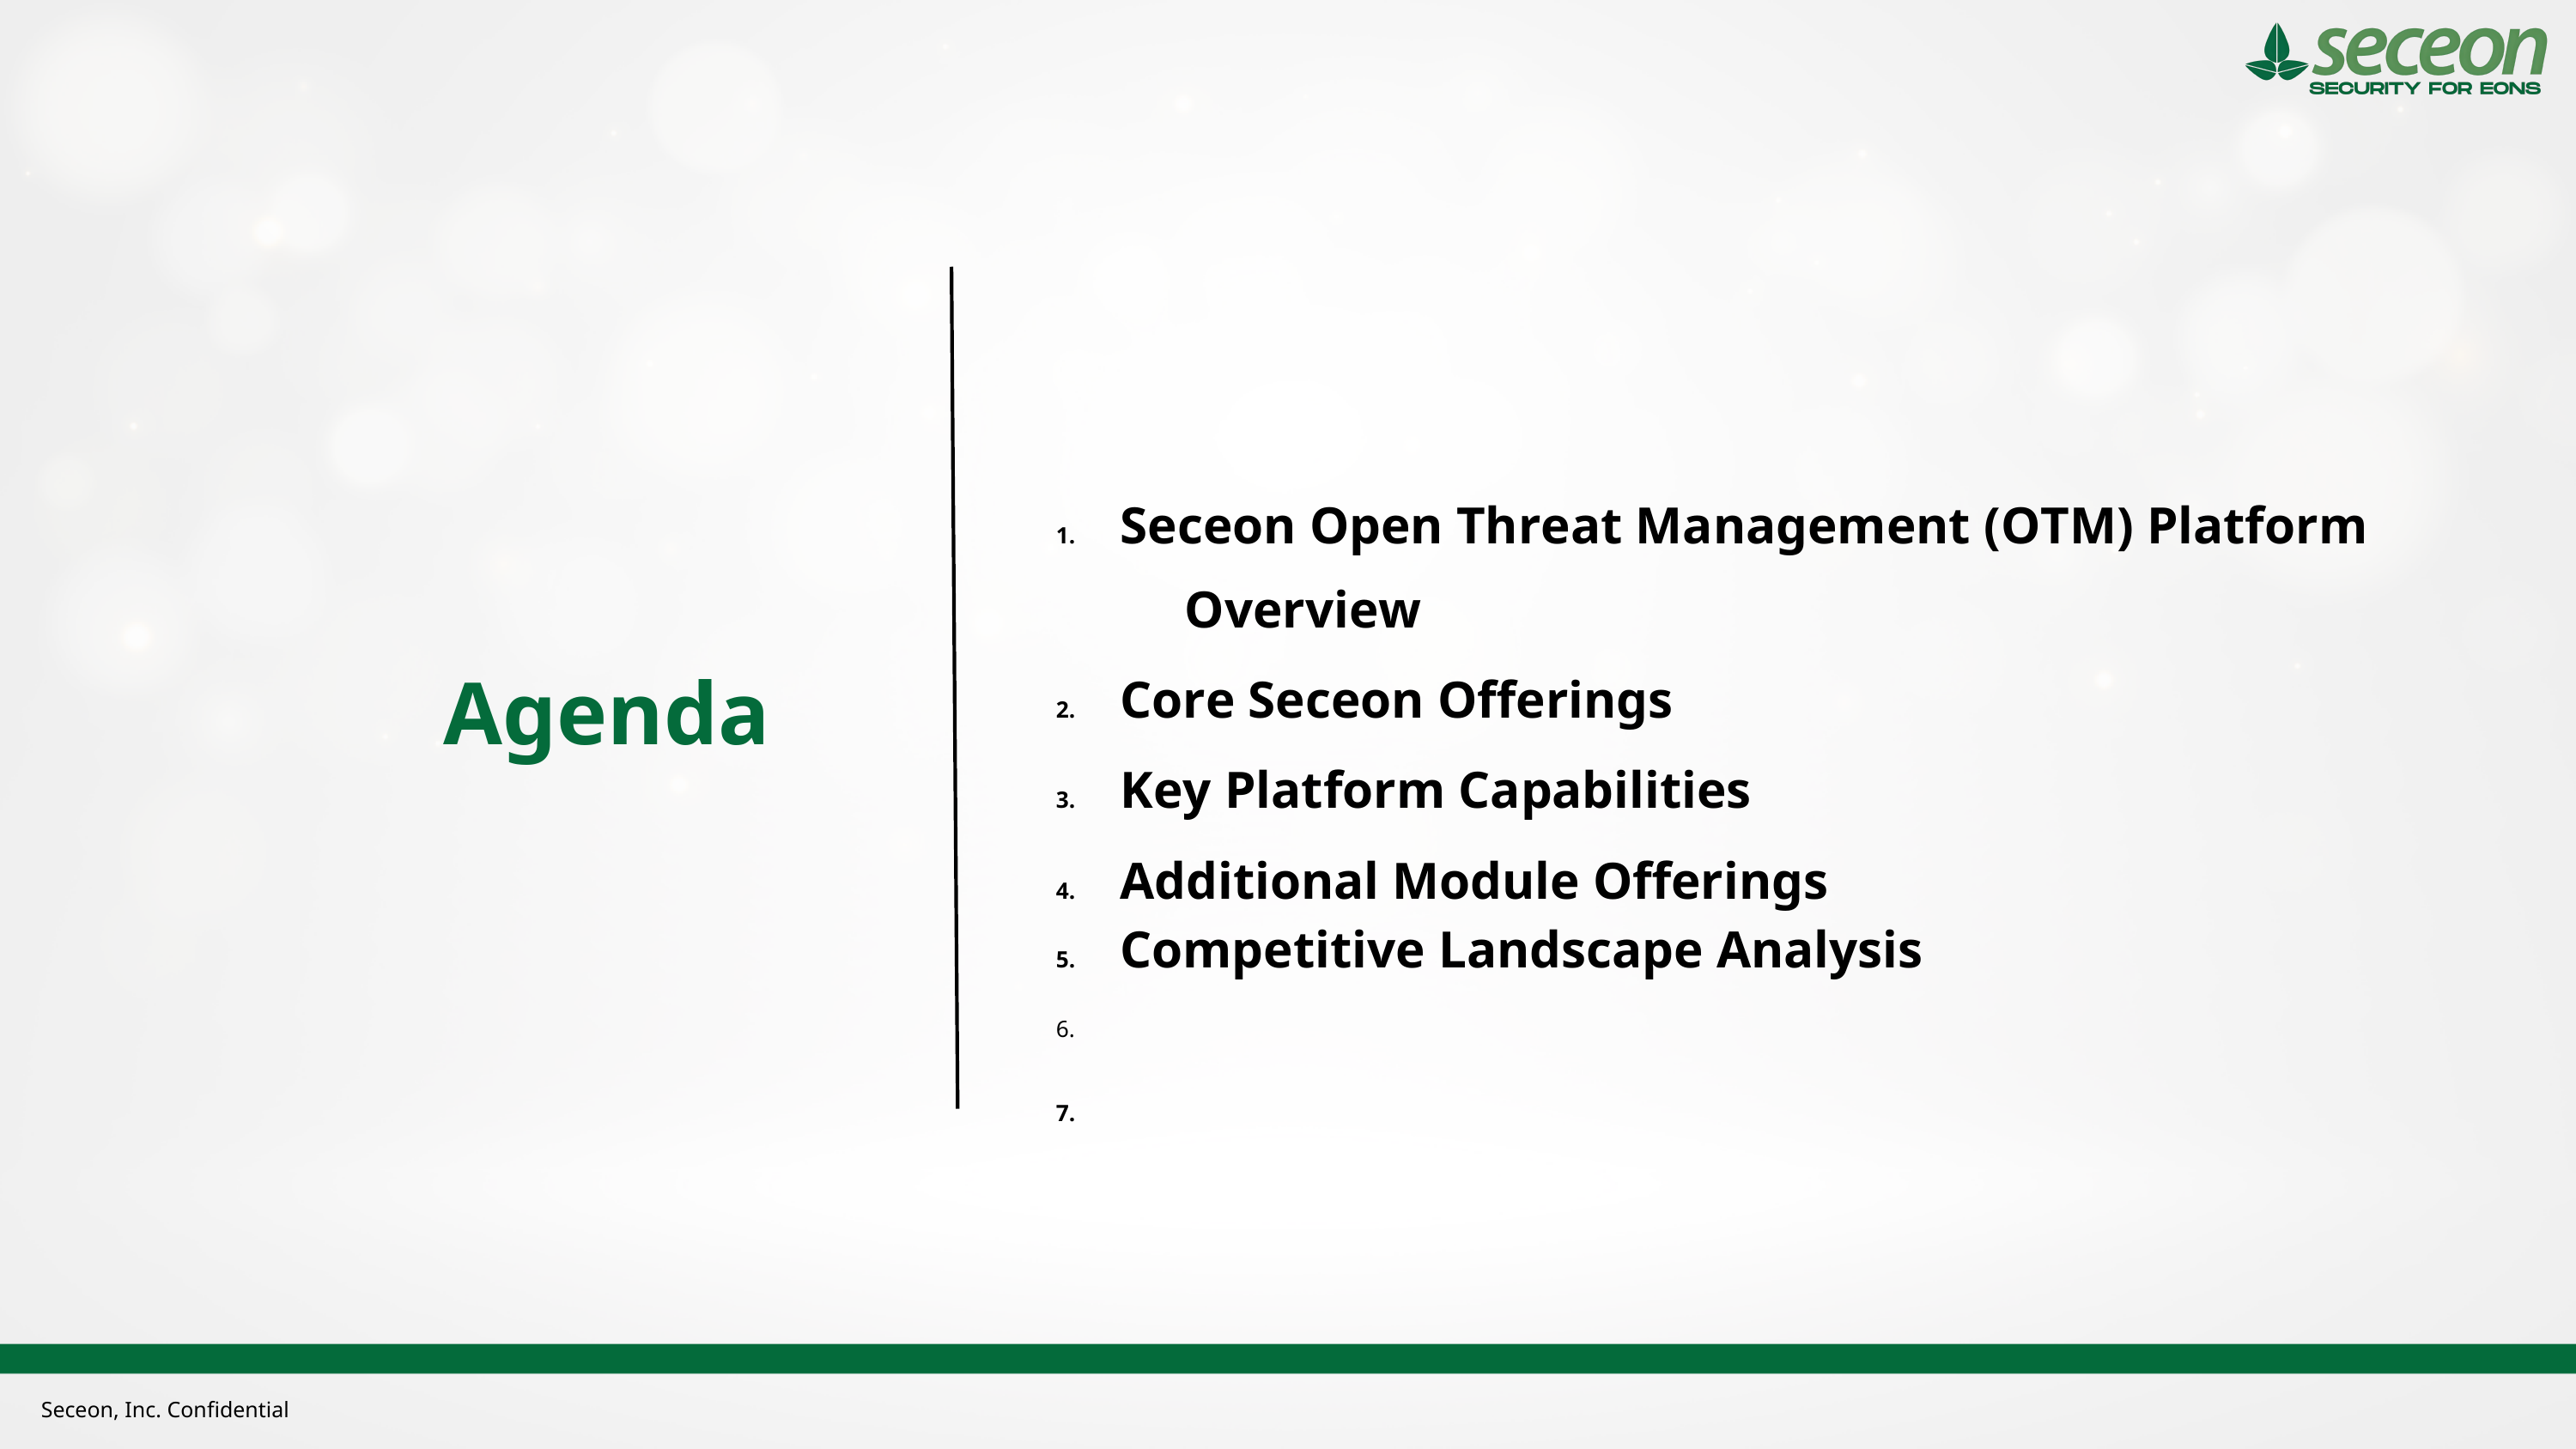

Seceon Open Threat Management (OTM) Platform Overview
Core Seceon Offerings
Key Platform Capabilities
Additional Module Offerings
Competitive Landscape Analysis
Agenda